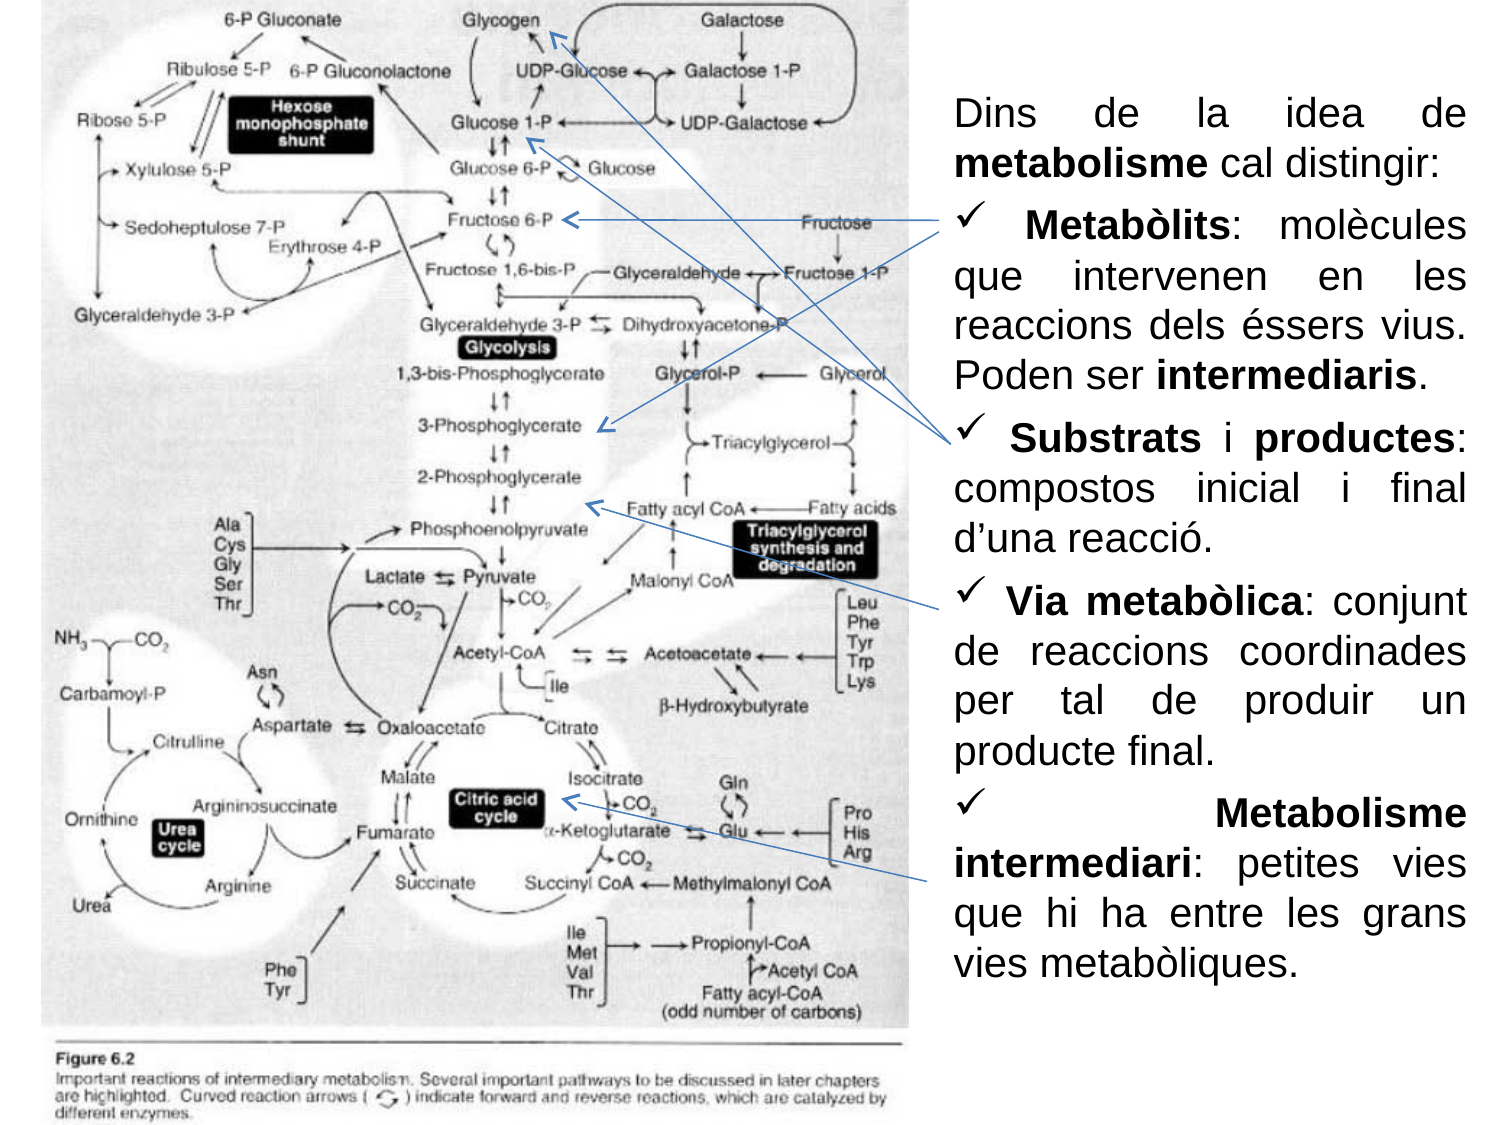

Dins de la idea de metabolisme cal distingir:
 Metabòlits: molècules que intervenen en les reaccions dels éssers vius. Poden ser intermediaris.
 Substrats i productes: compostos inicial i final d’una reacció.
 Via metabòlica: conjunt de reaccions coordinades per tal de produir un producte final.
 Metabolisme intermediari: petites vies que hi ha entre les grans vies metabòliques.